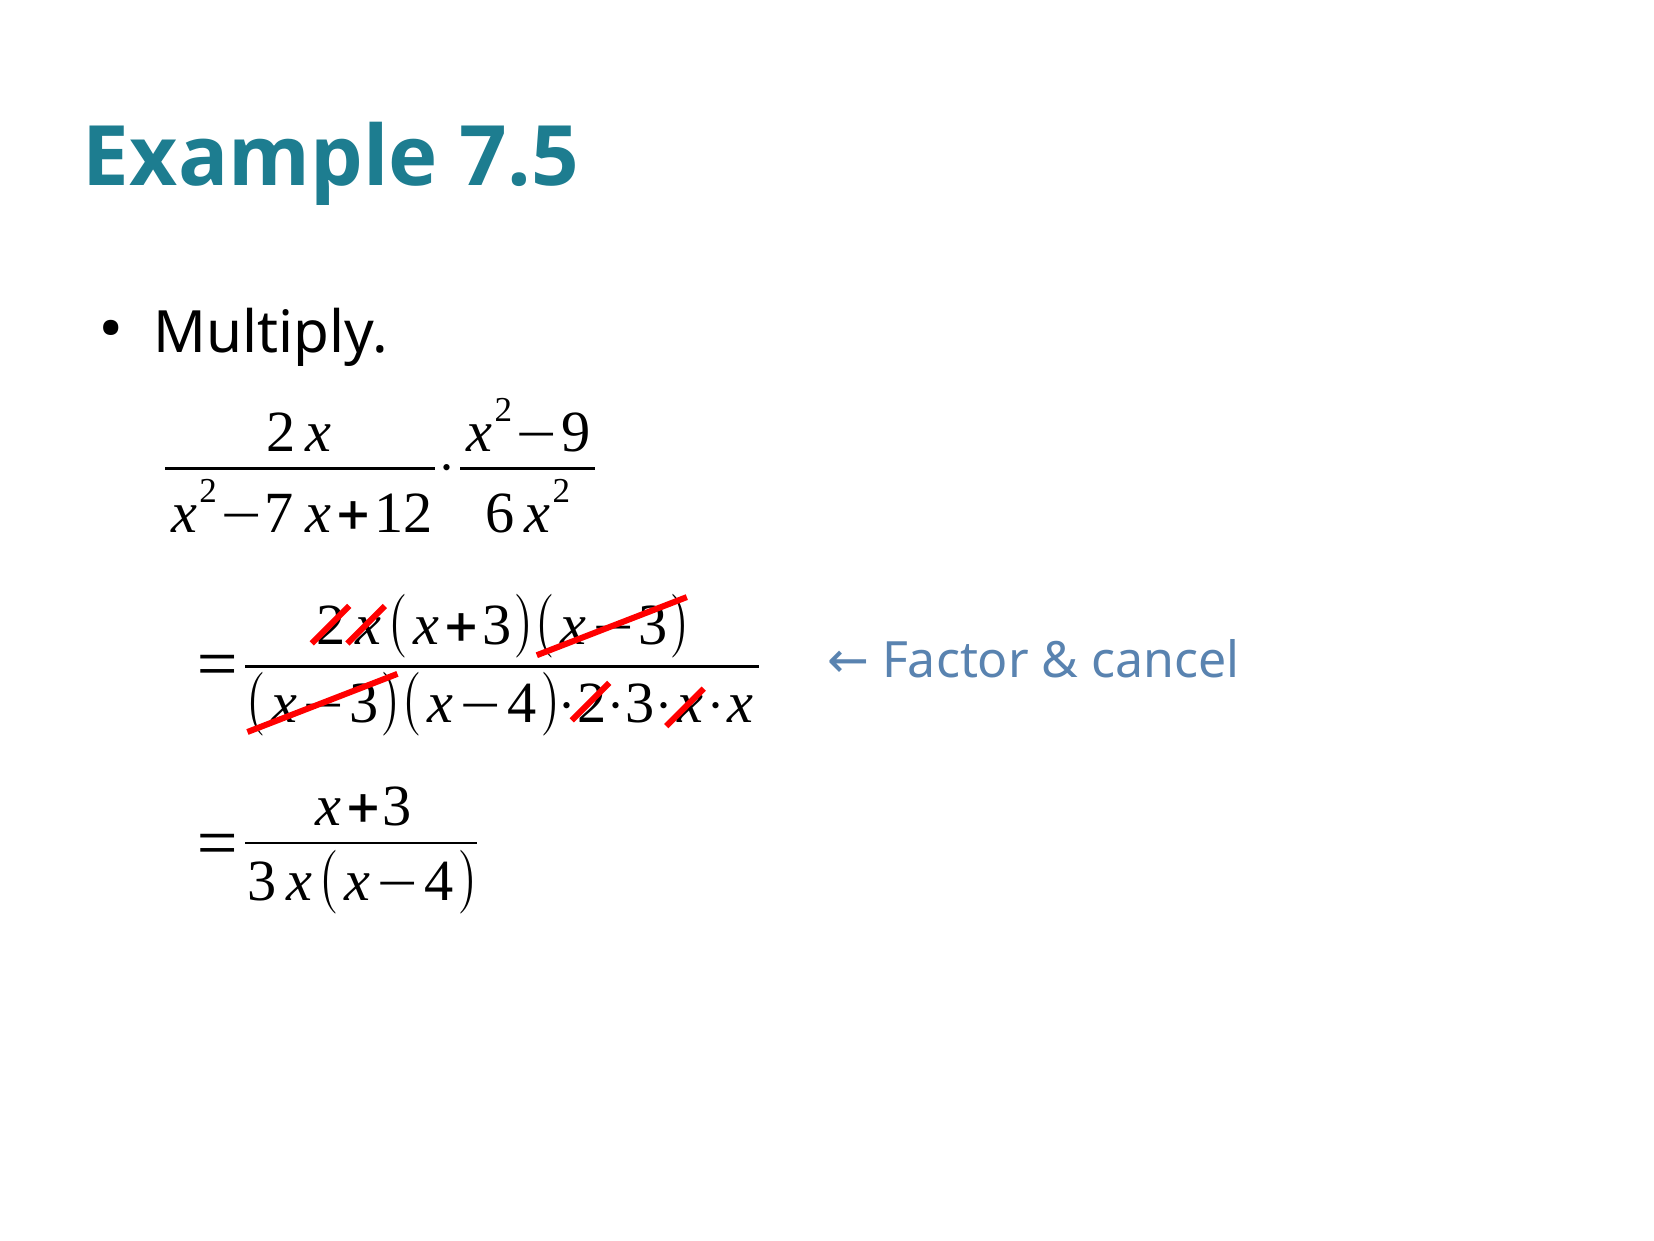

# Example 7.5
Multiply.
← Factor & cancel